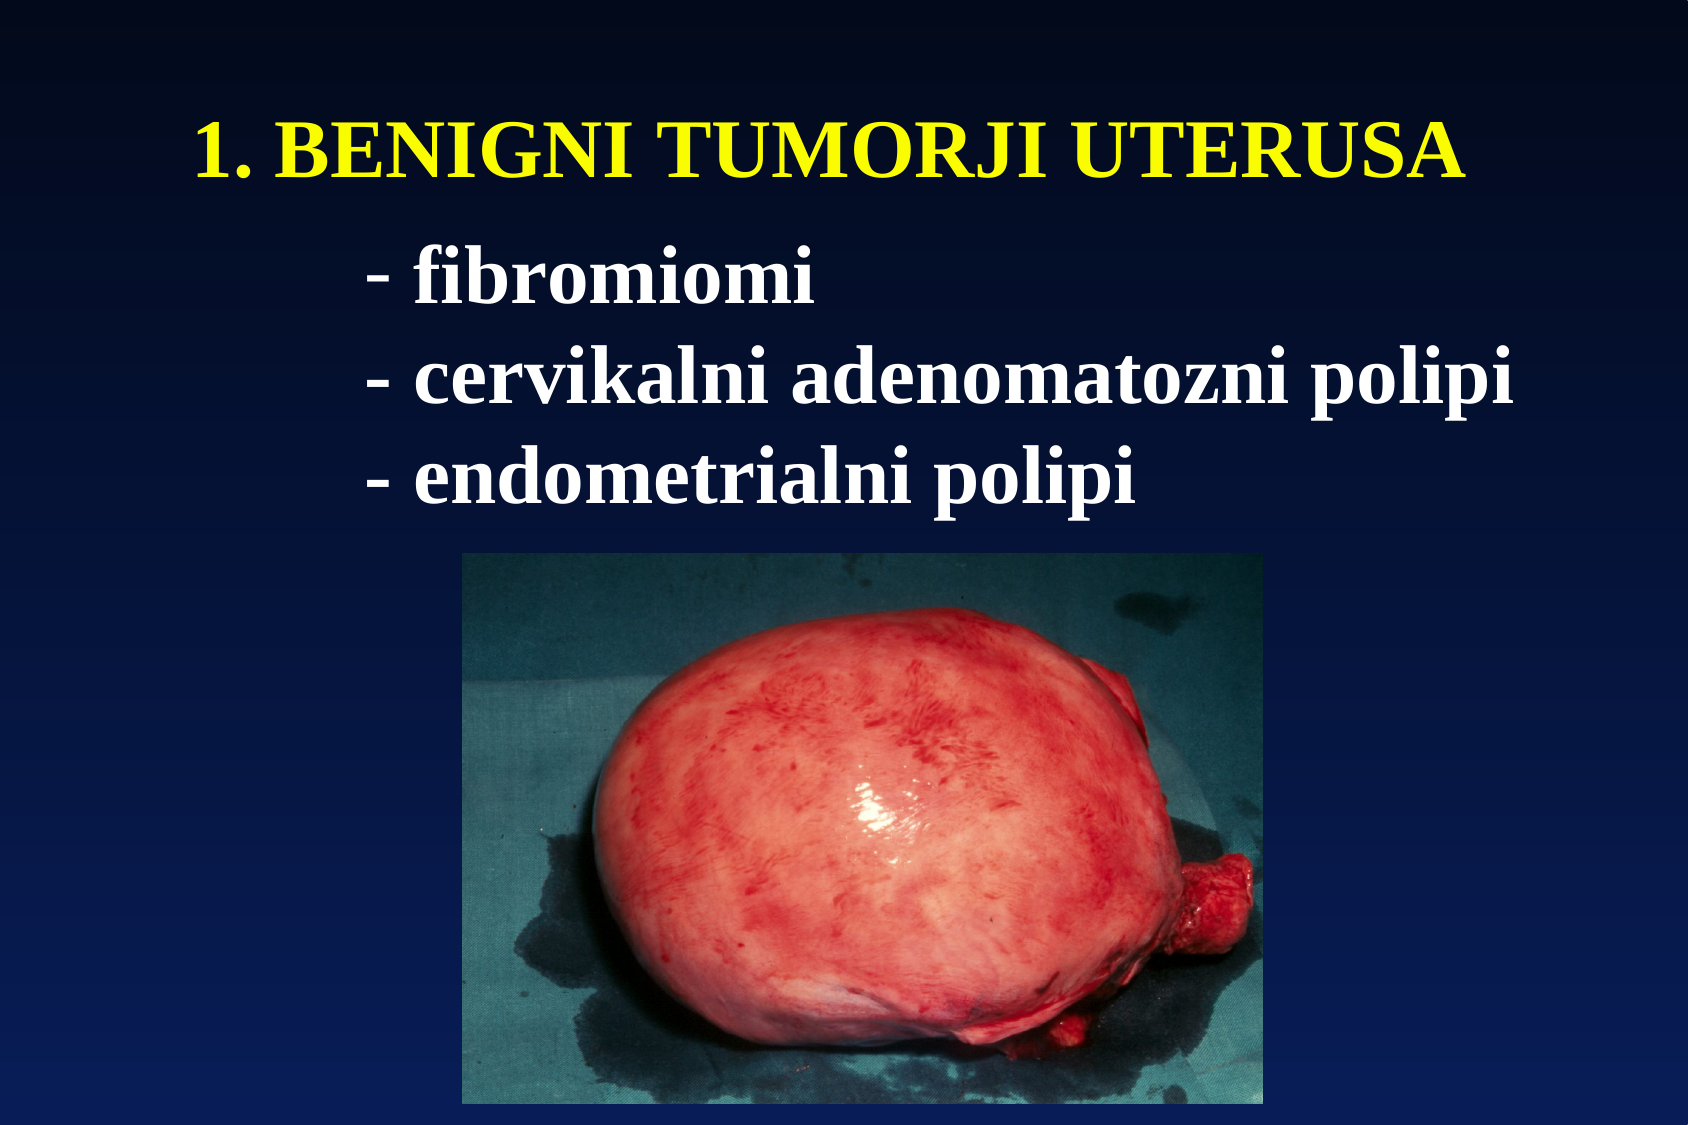

# 1. BENIGNI TUMORJI UTERUSA
 fibromiomi
- cervikalni adenomatozni polipi
- endometrialni polipi